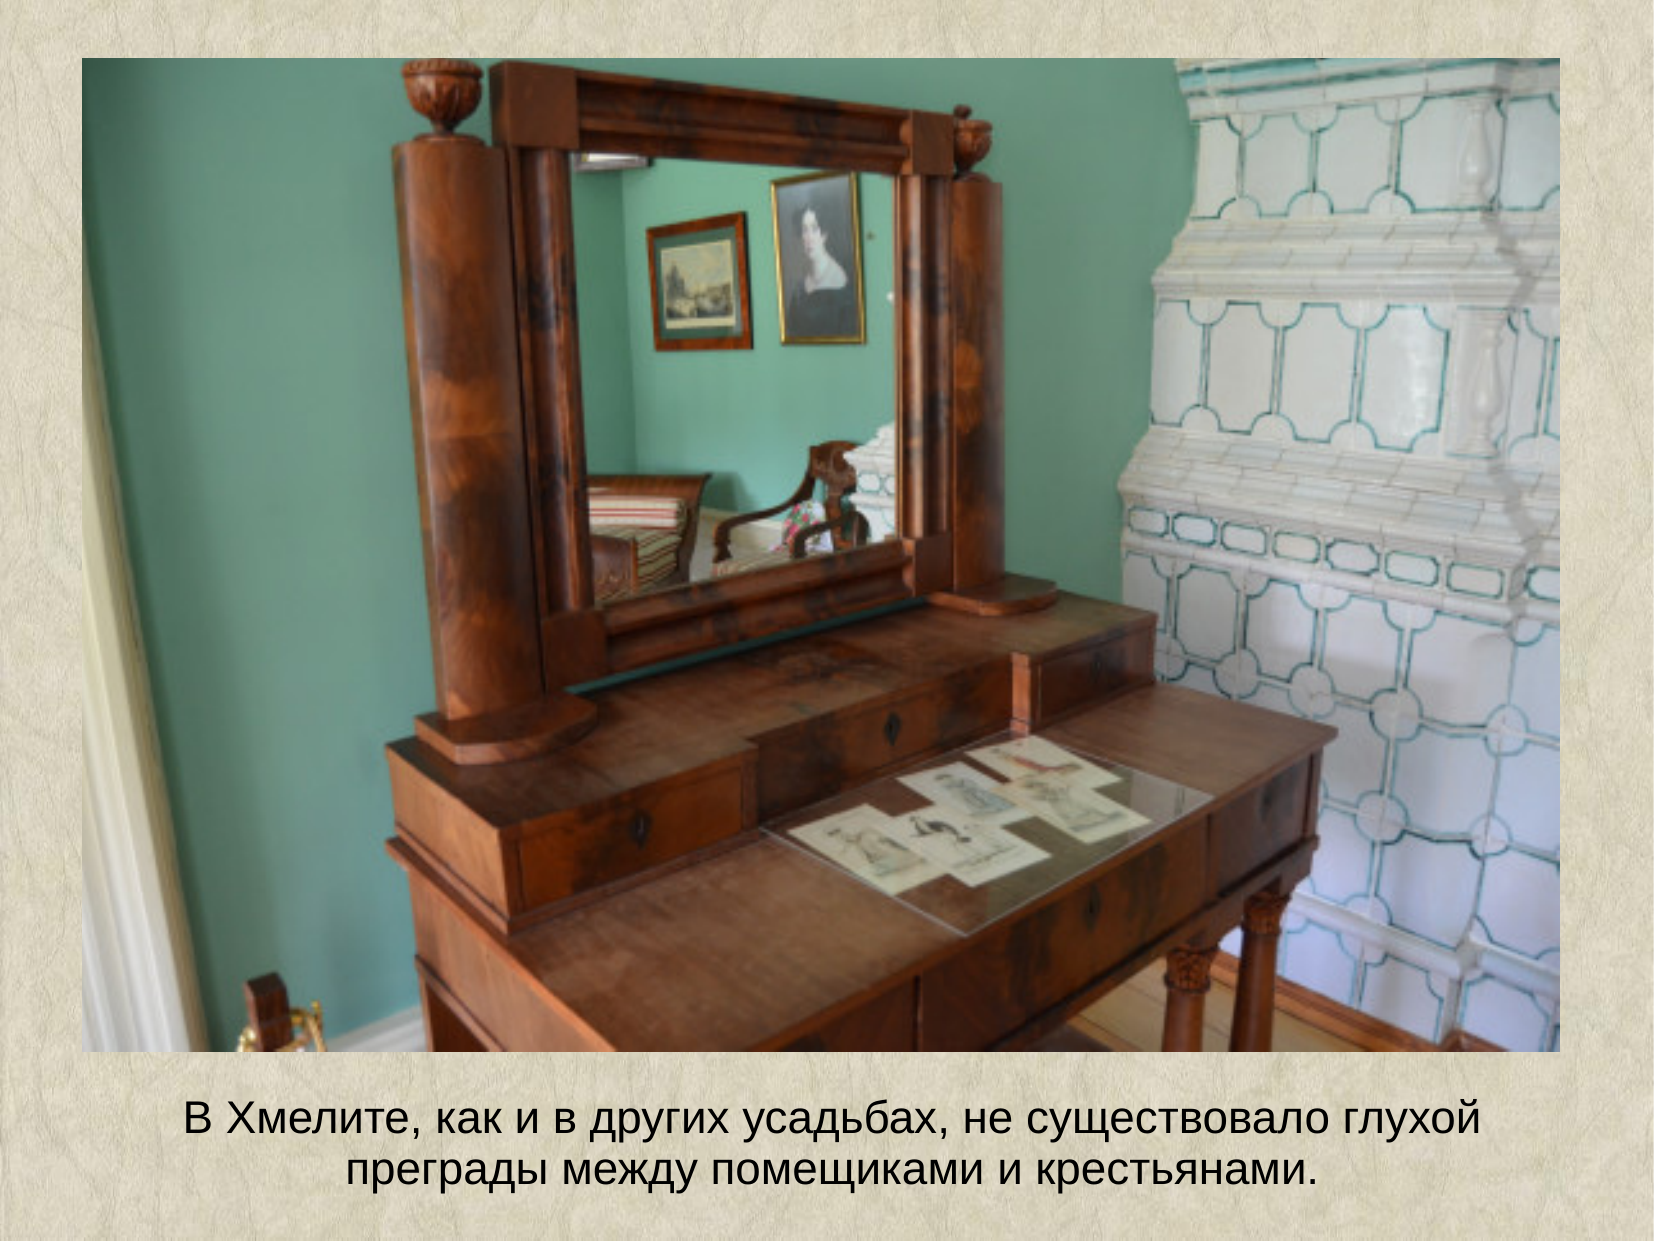

# В Хмелите, как и в других усадьбах, не существовало глухой преграды между помещиками и крестьянами.